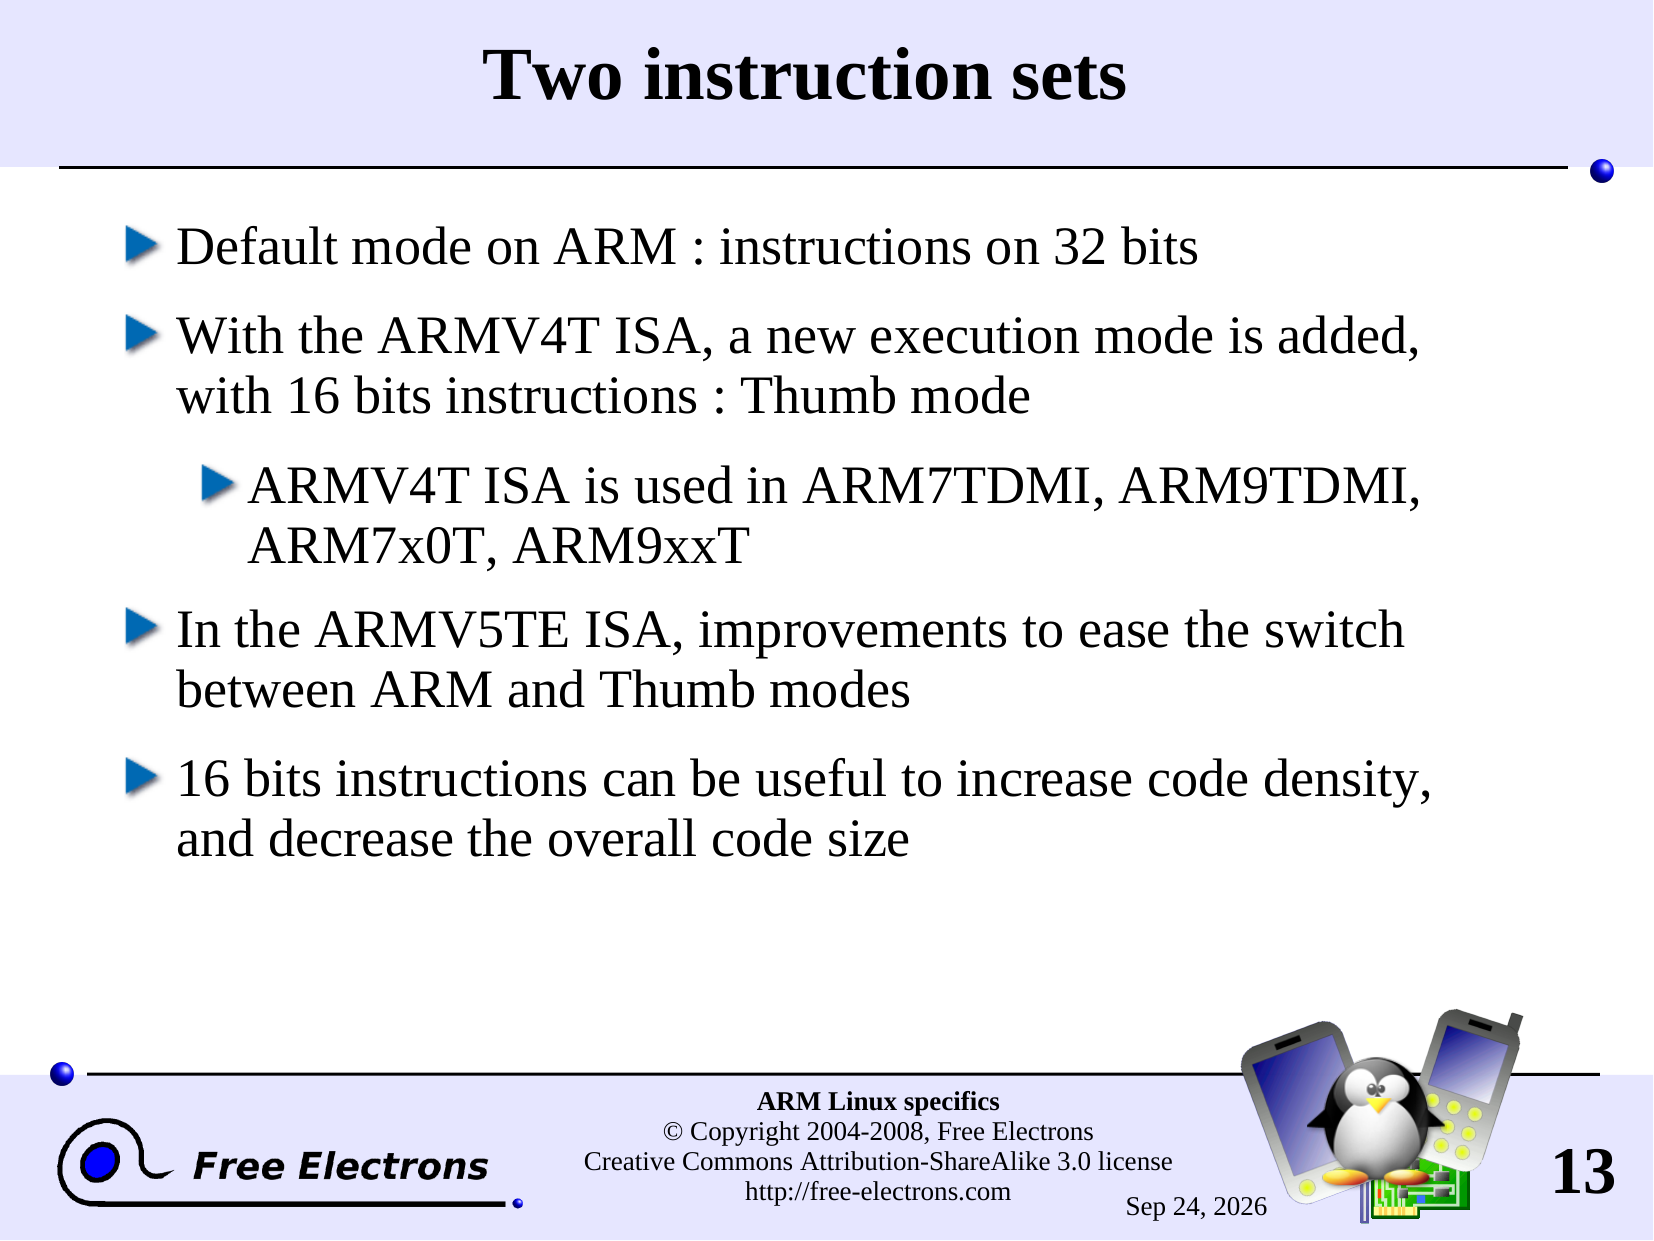

# Two instruction sets
Default mode on ARM : instructions on 32 bits
With the ARMV4T ISA, a new execution mode is added, with 16 bits instructions : Thumb mode
ARMV4T ISA is used in ARM7TDMI, ARM9TDMI, ARM7x0T, ARM9xxT
In the ARMV5TE ISA, improvements to ease the switch between ARM and Thumb modes
16 bits instructions can be useful to increase code density, and decrease the overall code size